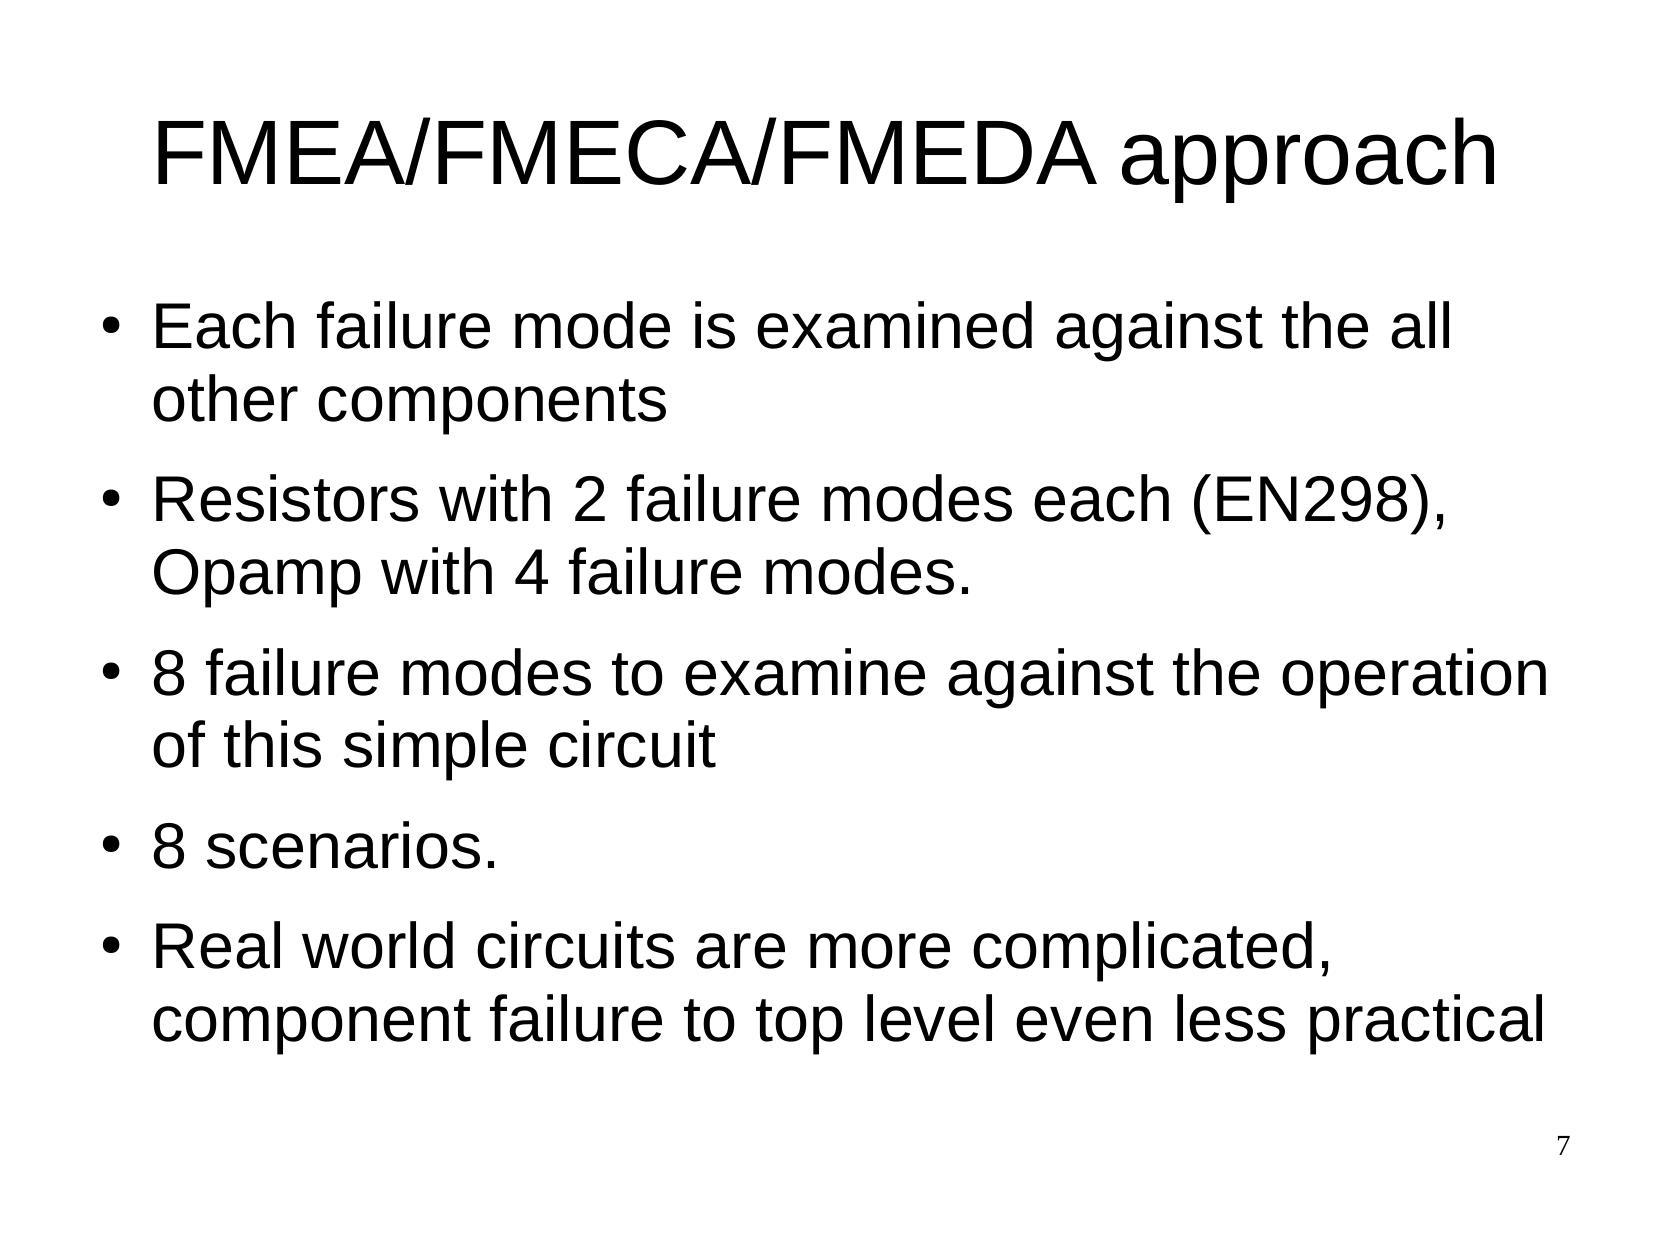

# FMEA/FMECA/FMEDA approach
Each failure mode is examined against the all other components
Resistors with 2 failure modes each (EN298), Opamp with 4 failure modes.
8 failure modes to examine against the operation of this simple circuit
8 scenarios.
Real world circuits are more complicated, component failure to top level even less practical
7